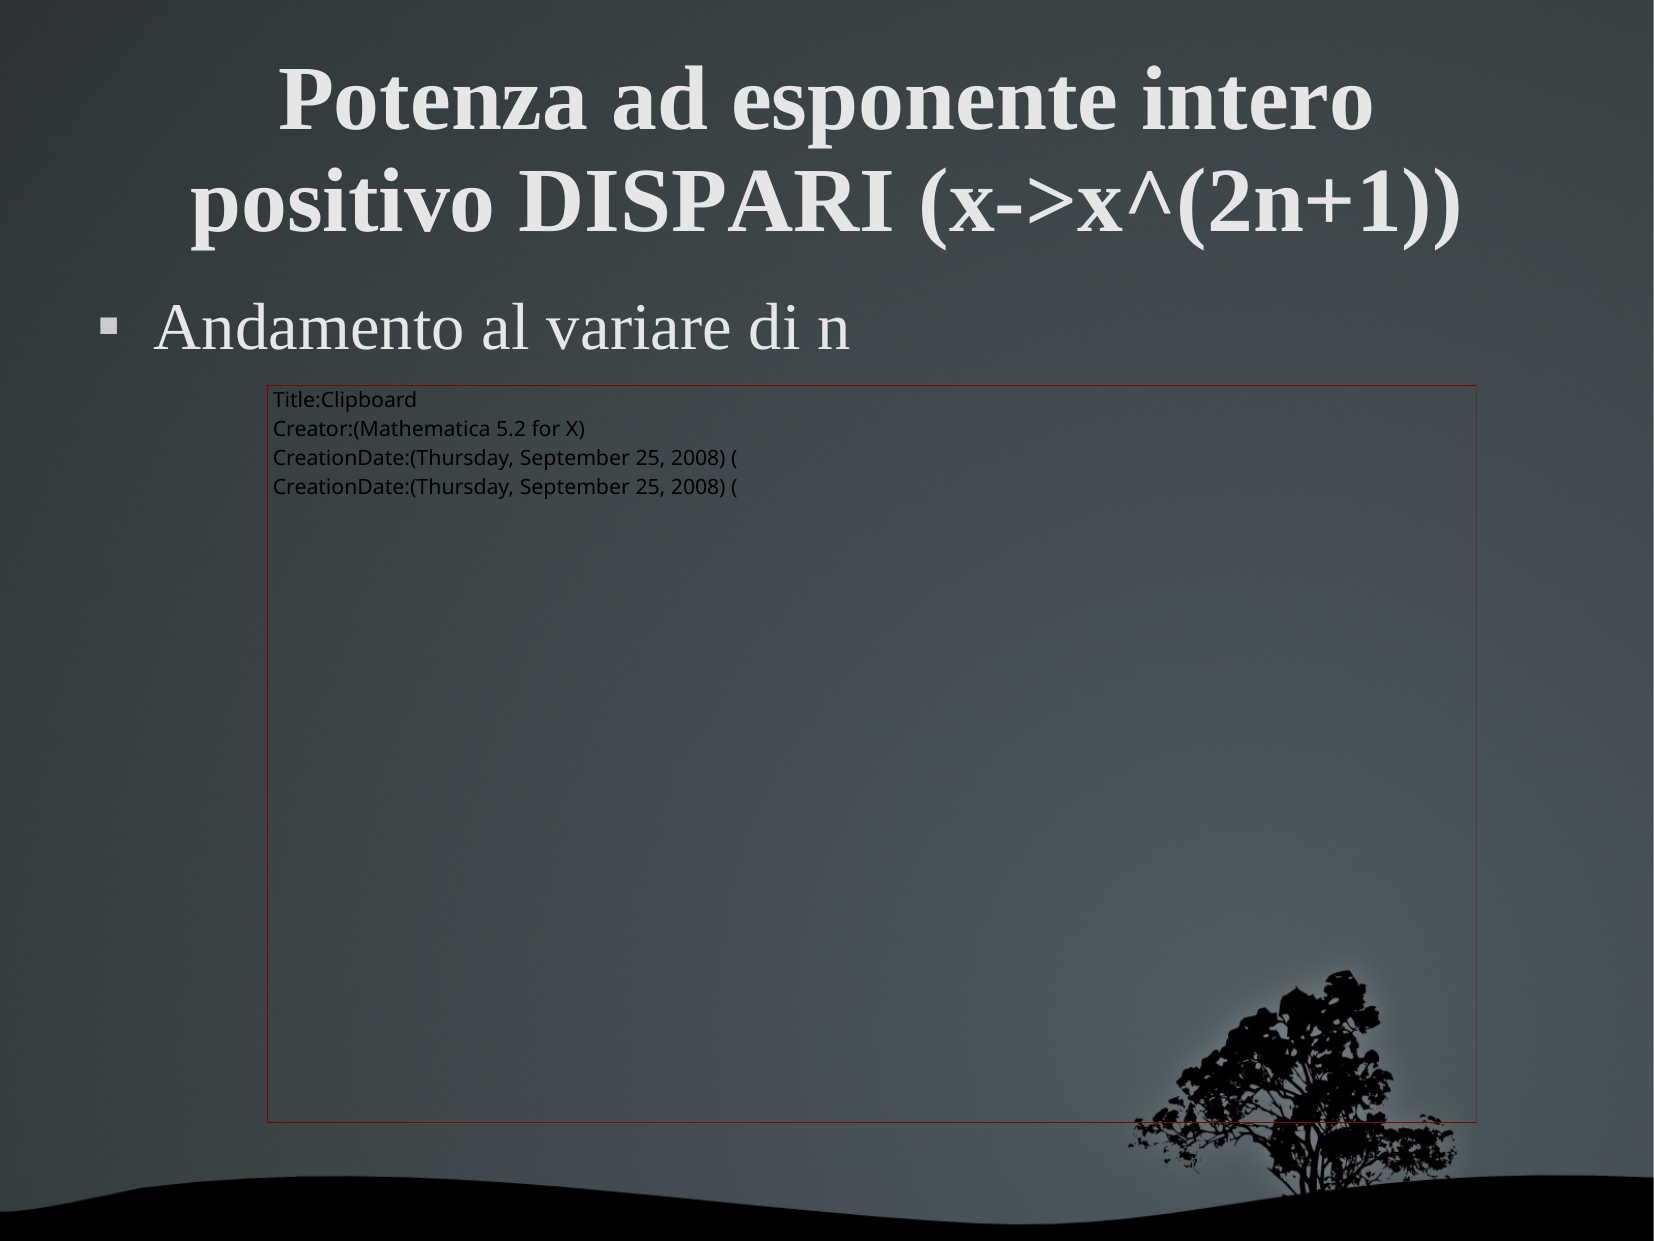

# Potenza ad esponente intero positivo DISPARI (x->x^(2n+1))
Andamento al variare di n